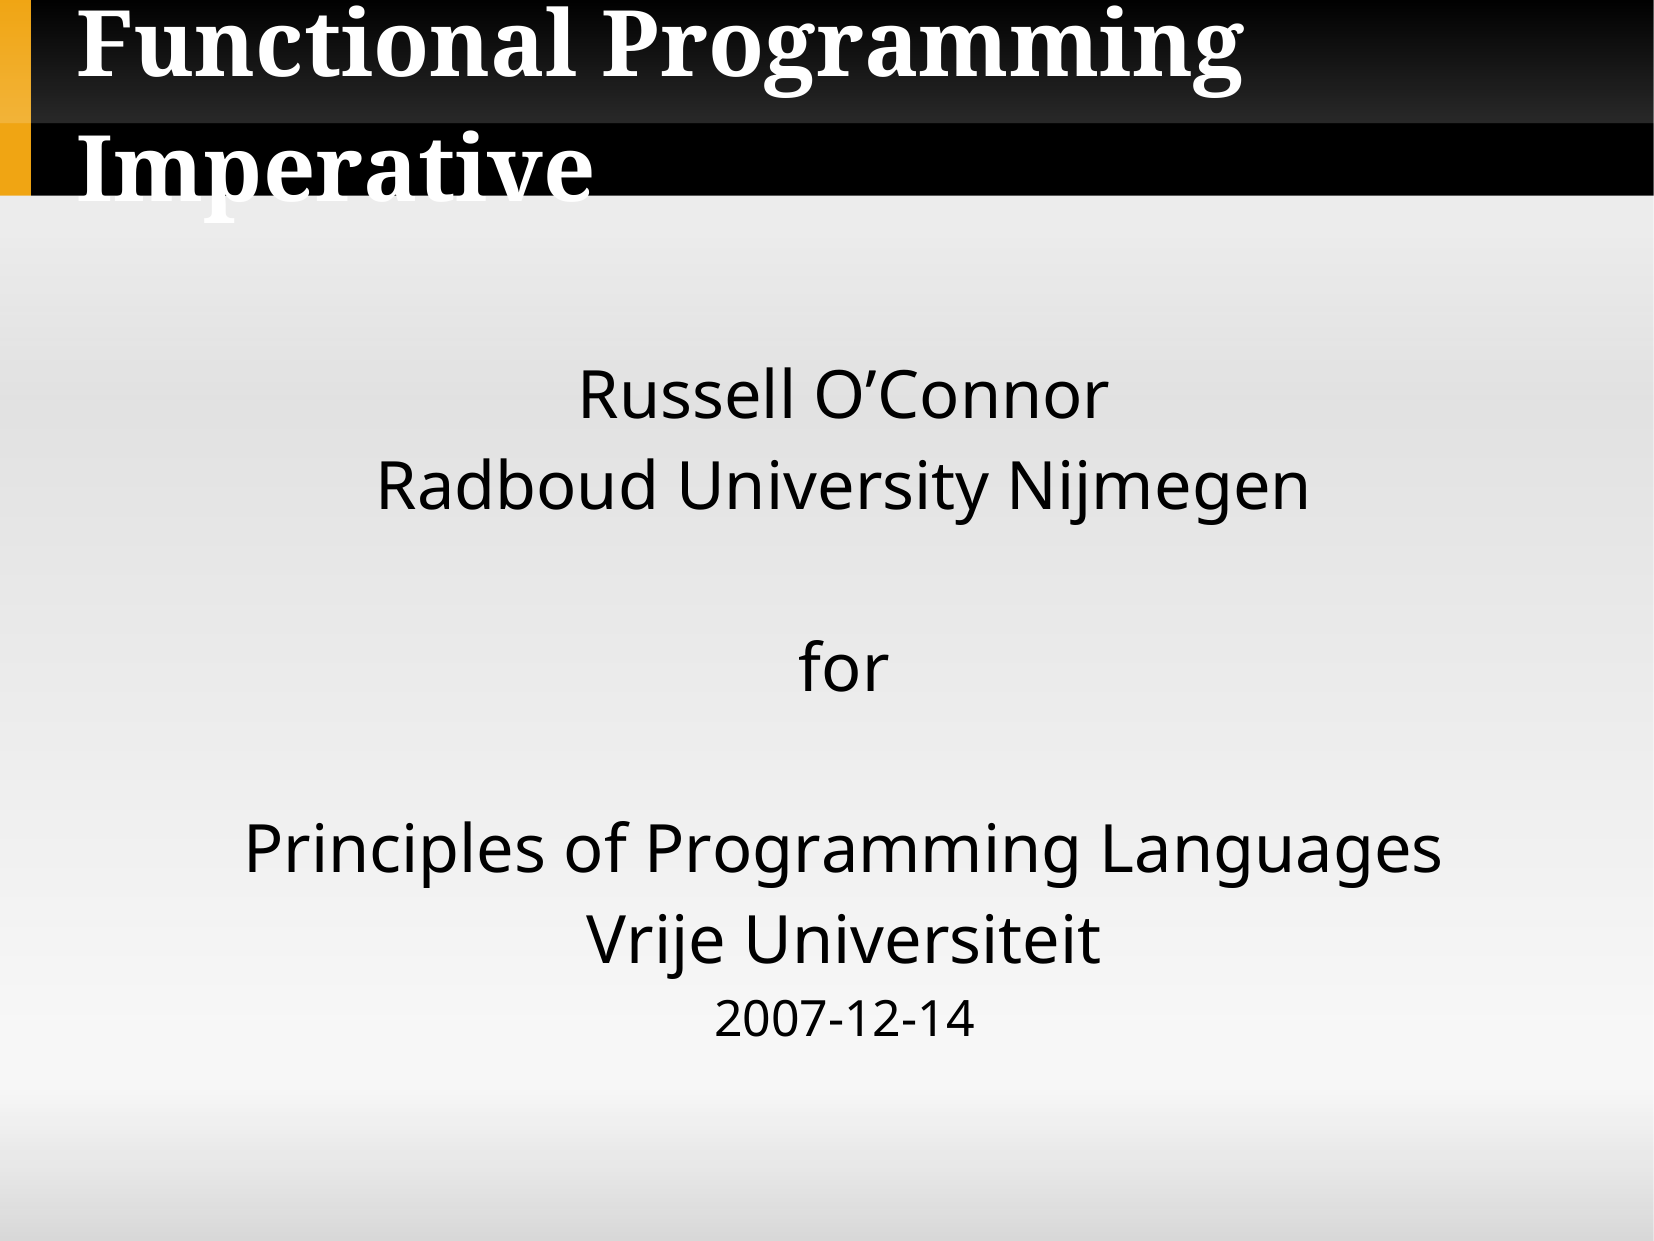

# Functional Programming Imperative
Russell O’Connor
Radboud University Nijmegen
for
Principles of Programming Languages
Vrije Universiteit
2007-12-14